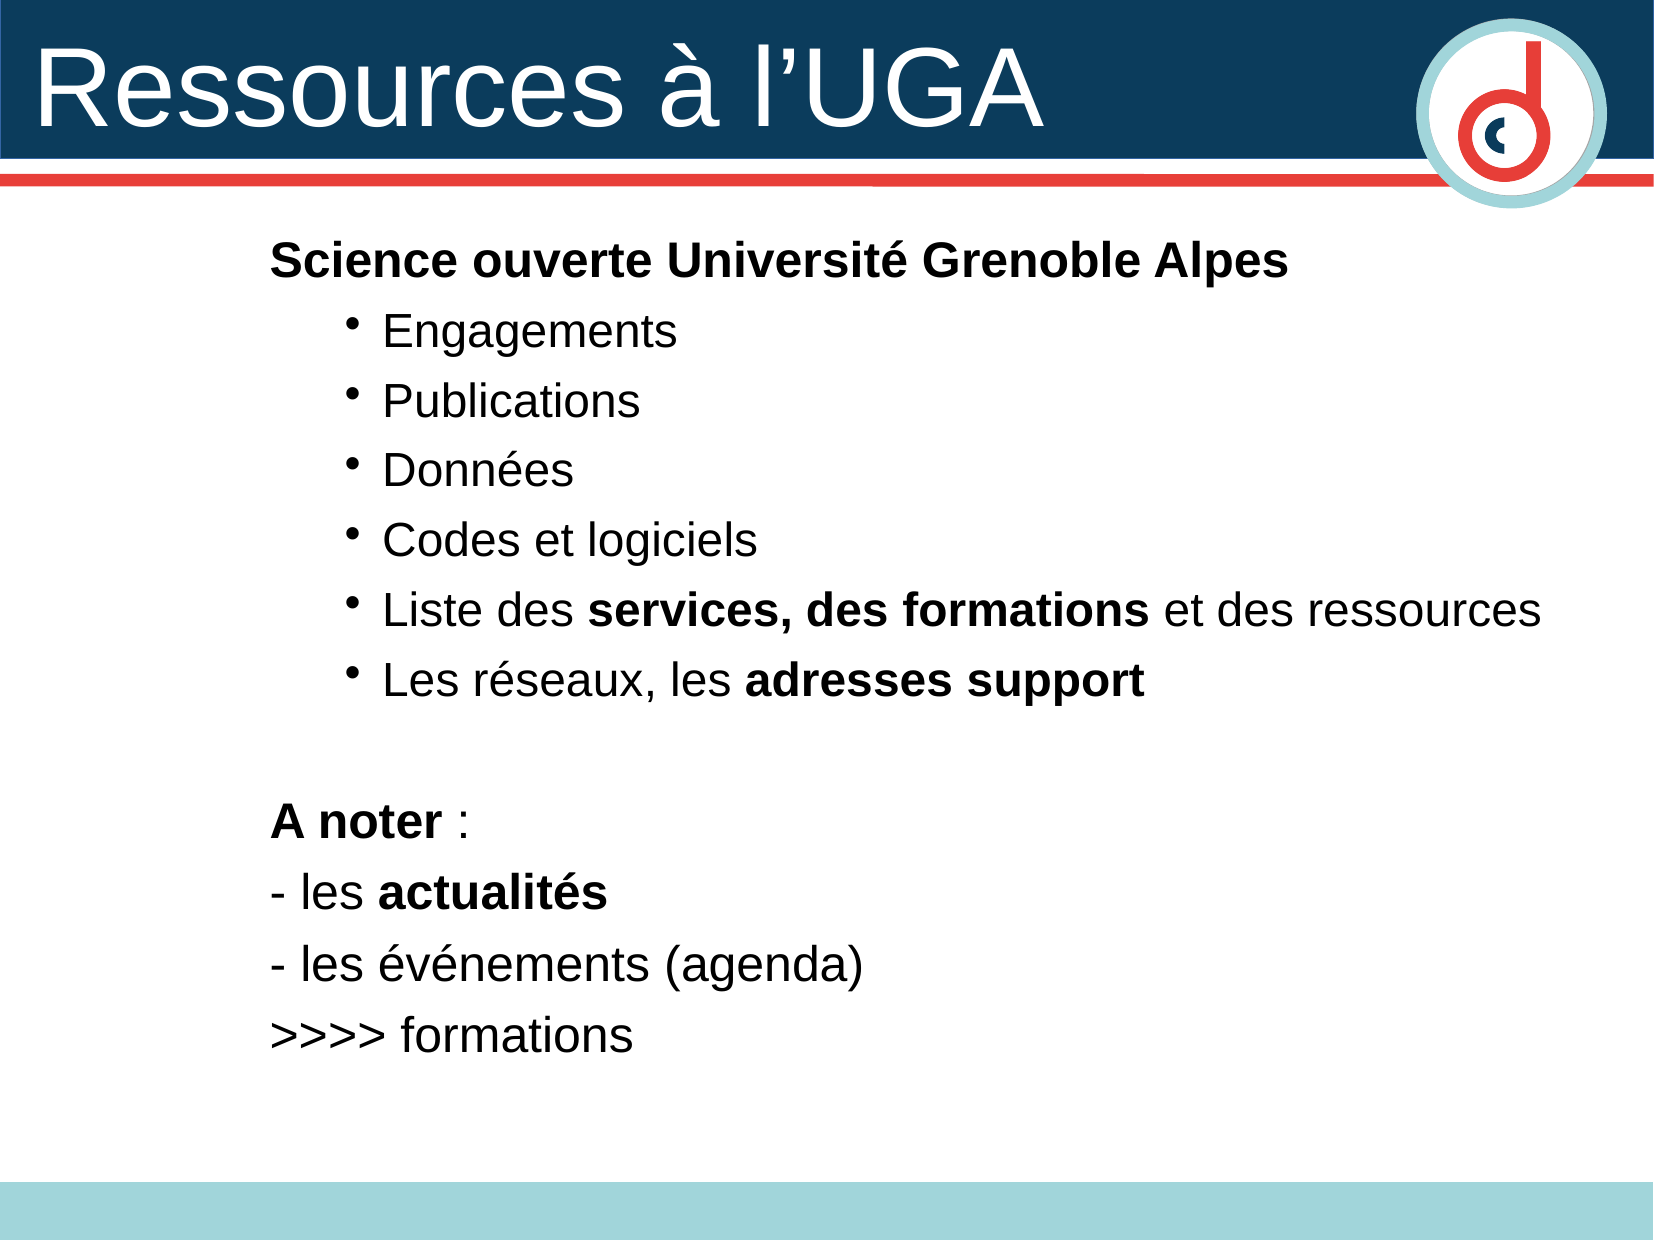

# Ressources à l’UGA
Science ouverte Université Grenoble Alpes
Engagements
Publications
Données
Codes et logiciels
Liste des services, des formations et des ressources
Les réseaux, les adresses support
A noter :
- les actualités
- les événements (agenda)
>>>> formations